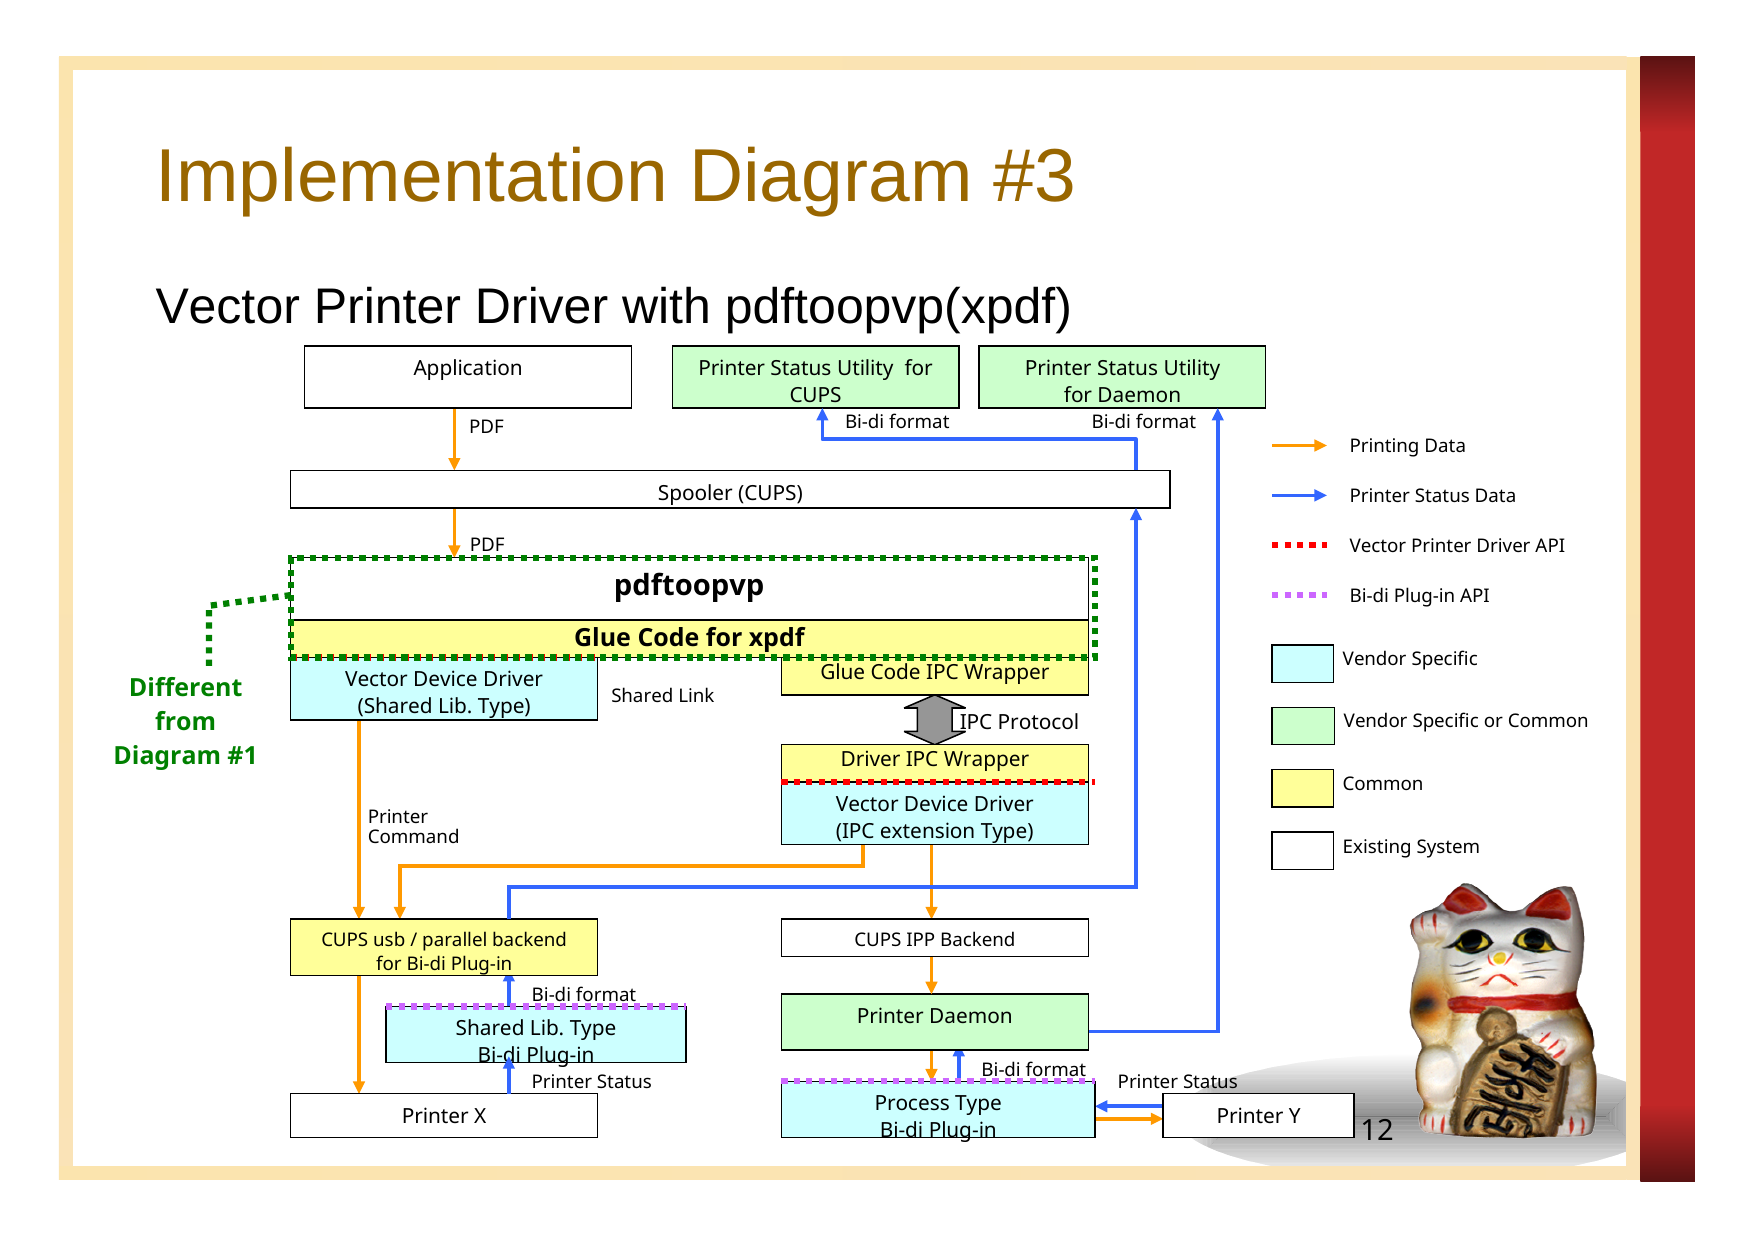

# Implementation Diagram #3
Vector Printer Driver with pdftoopvp(xpdf)
Application
Printer Status Utility for CUPS
Printer Status Utility
for Daemon
Bi-di format
Bi-di format
PDF
Printing Data
Printer Status Data
Vector Printer Driver API
Bi-di Plug-in API
Vendor Specific
Vendor Specific or Common
Common
Existing System
Spooler (CUPS)
PDF
pdftoopvp
Glue Code for xpdf
Vector Device Driver
(Shared Lib. Type)
Glue Code IPC Wrapper
Different
from
Diagram #1
Shared Link
IPC Protocol
Driver IPC Wrapper
Vector Device Driver
(IPC extension Type)
Printer
Command
CUPS usb / parallel backend
for Bi-di Plug-in
CUPS IPP Backend
Bi-di format
Printer Daemon
Shared Lib. Type
Bi-di Plug-in
Bi-di format
Printer Status
Printer Status
12
Process Type
Bi-di Plug-in
Printer X
Printer Y